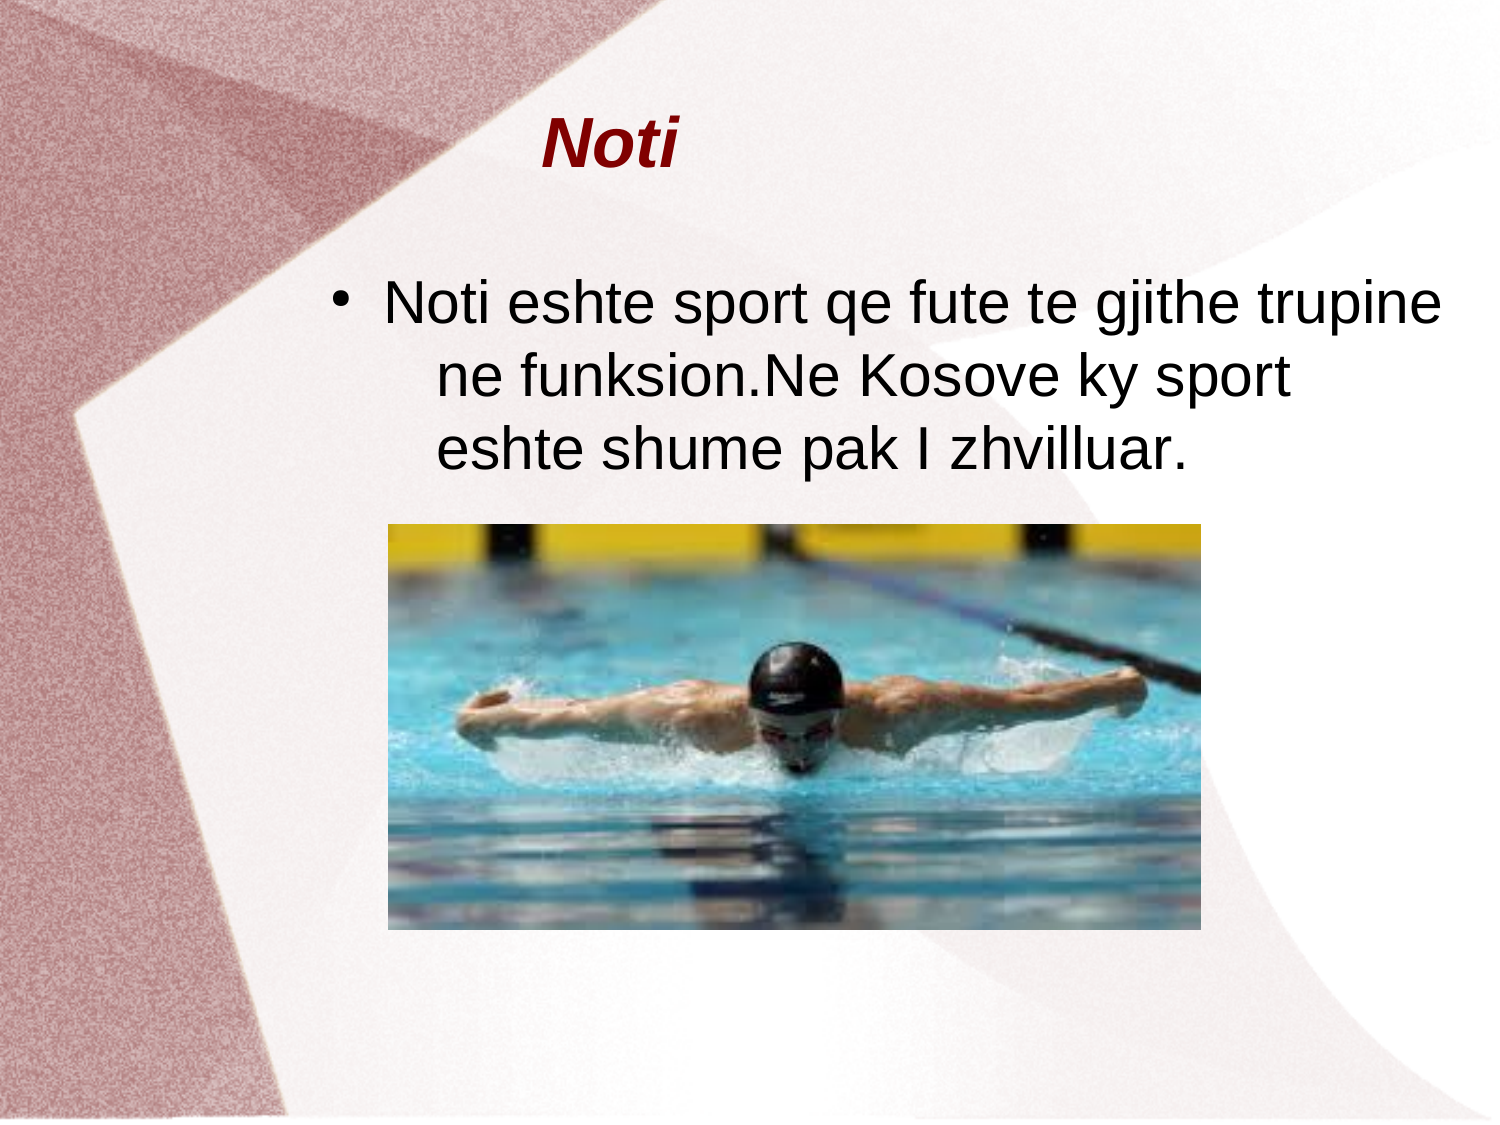

# Noti
Noti eshte sport qe fute te gjithe trupine ne funksion.Ne Kosove ky sport eshte shume pak I zhvilluar.